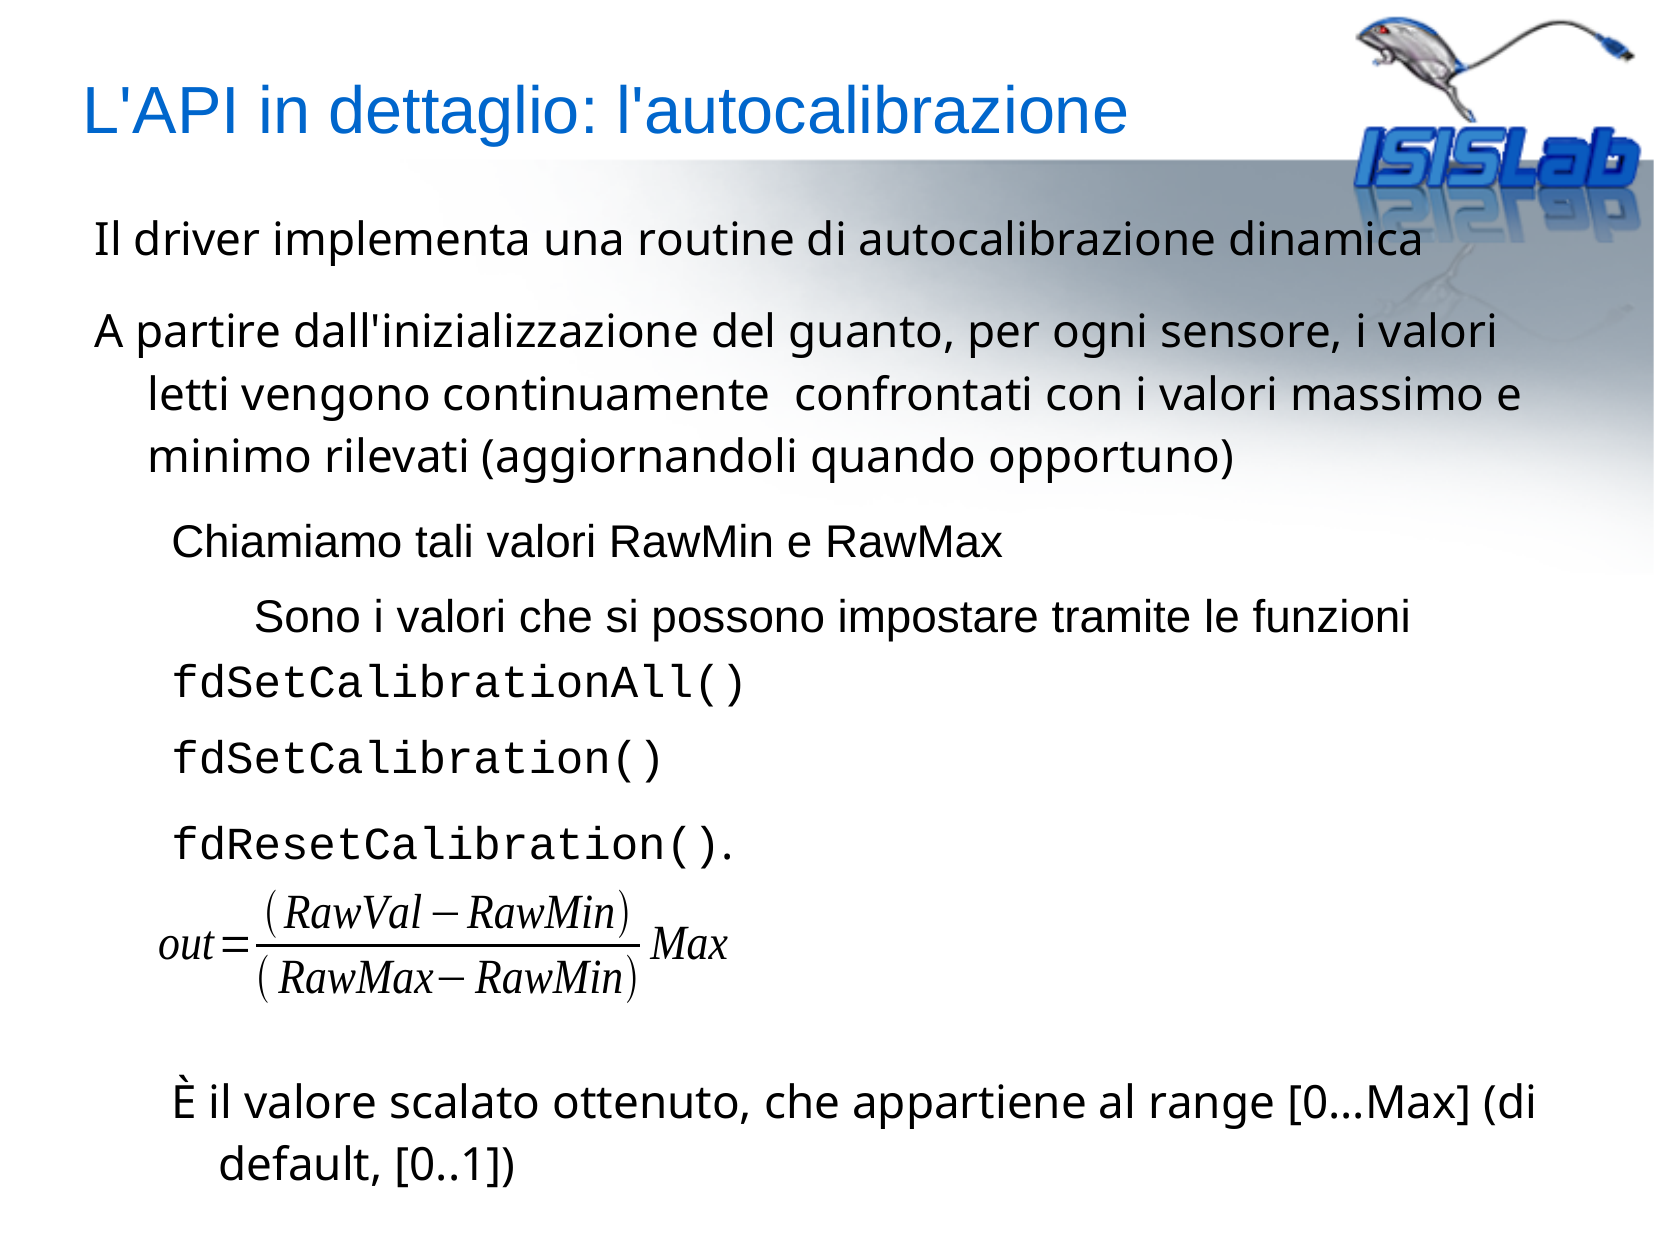

L'API in dettaglio: l'autocalibrazione
# Il driver implementa una routine di autocalibrazione dinamica
A partire dall'inizializzazione del guanto, per ogni sensore, i valori letti vengono continuamente confrontati con i valori massimo e minimo rilevati (aggiornandoli quando opportuno)
Chiamiamo tali valori RawMin e RawMax
Sono i valori che si possono impostare tramite le funzioni
fdSetCalibrationAll()
fdSetCalibration()
fdResetCalibration().
È il valore scalato ottenuto, che appartiene al range [0...Max] (di default, [0..1])